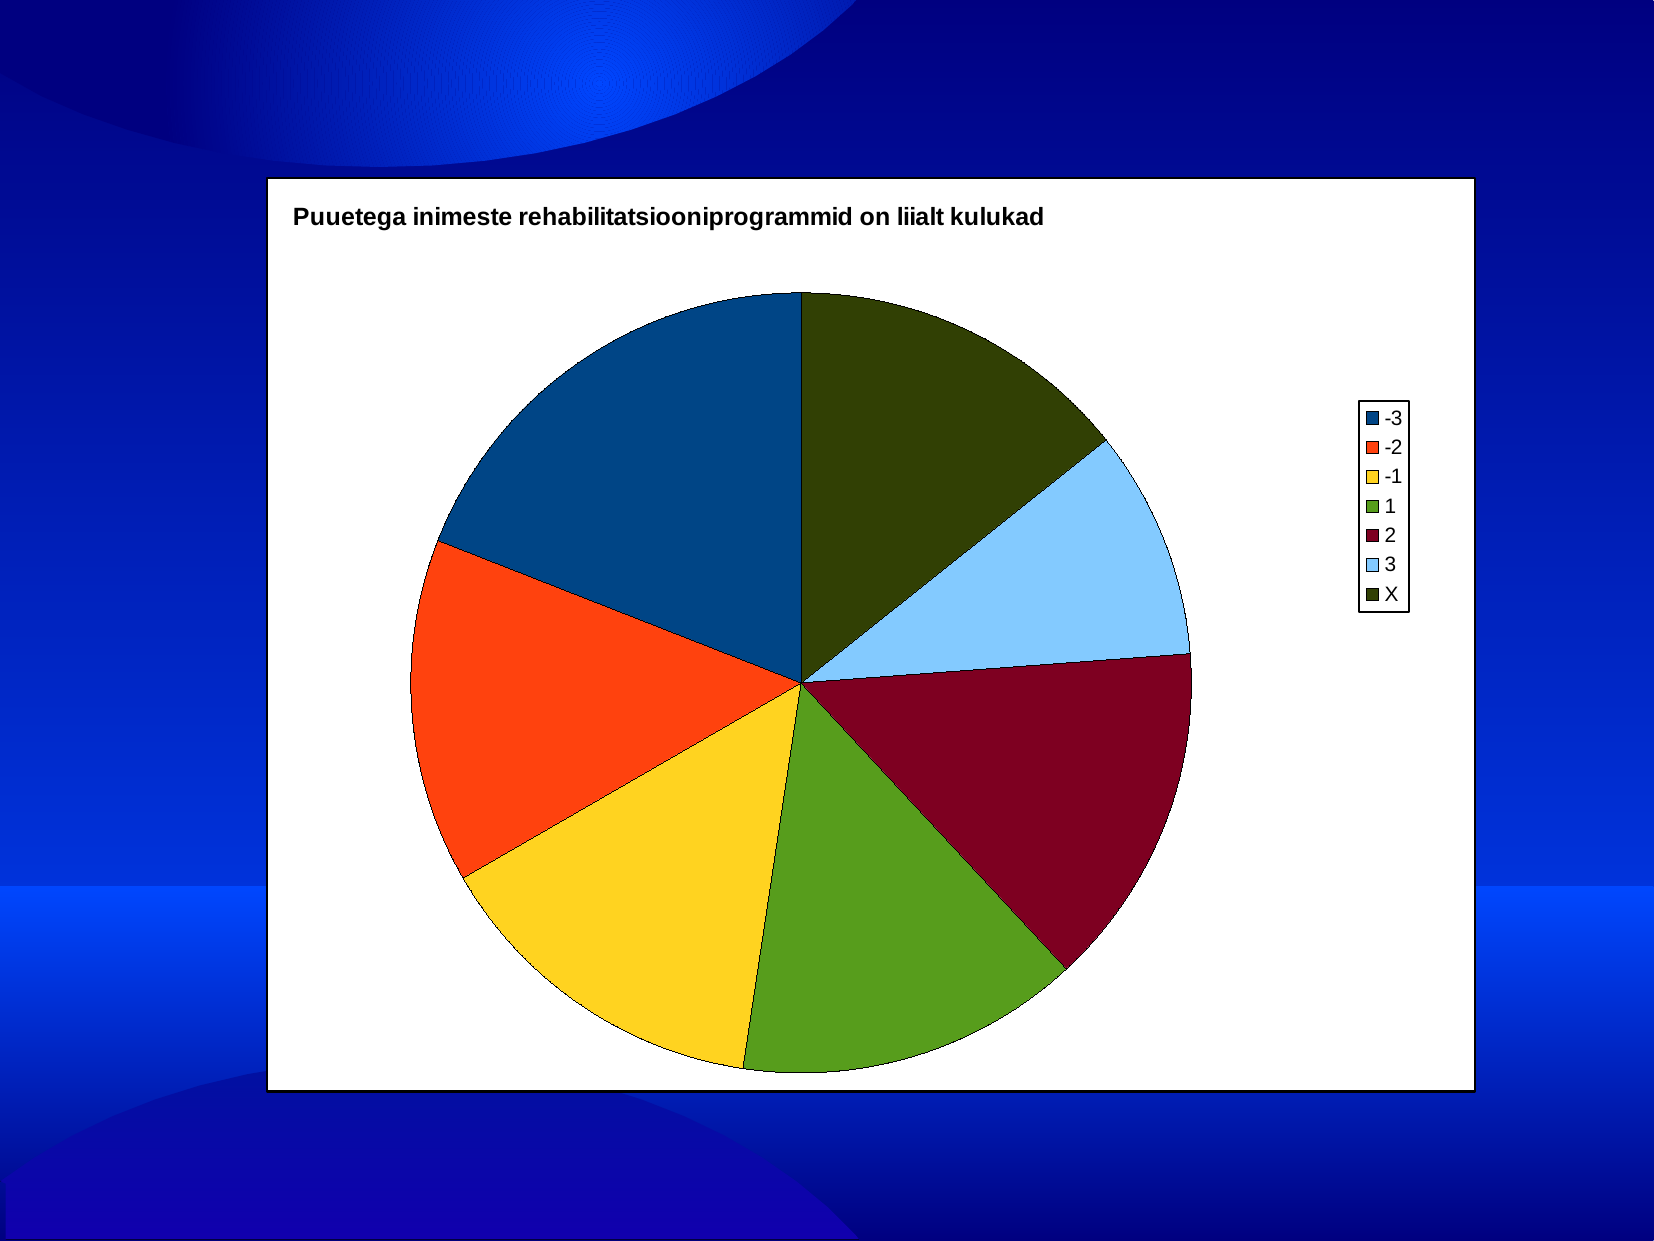

### Chart: Puuetega inimeste rehabilitatsiooniprogrammid on liialt kulukad
| Category | Rida 26 |
|---|---|
| -3 | 4.0 |
| -2 | 3.0 |
| -1 | 3.0 |
| 1 | 3.0 |
| 2 | 3.0 |
| 3 | 2.0 |
| X | 3.0 |